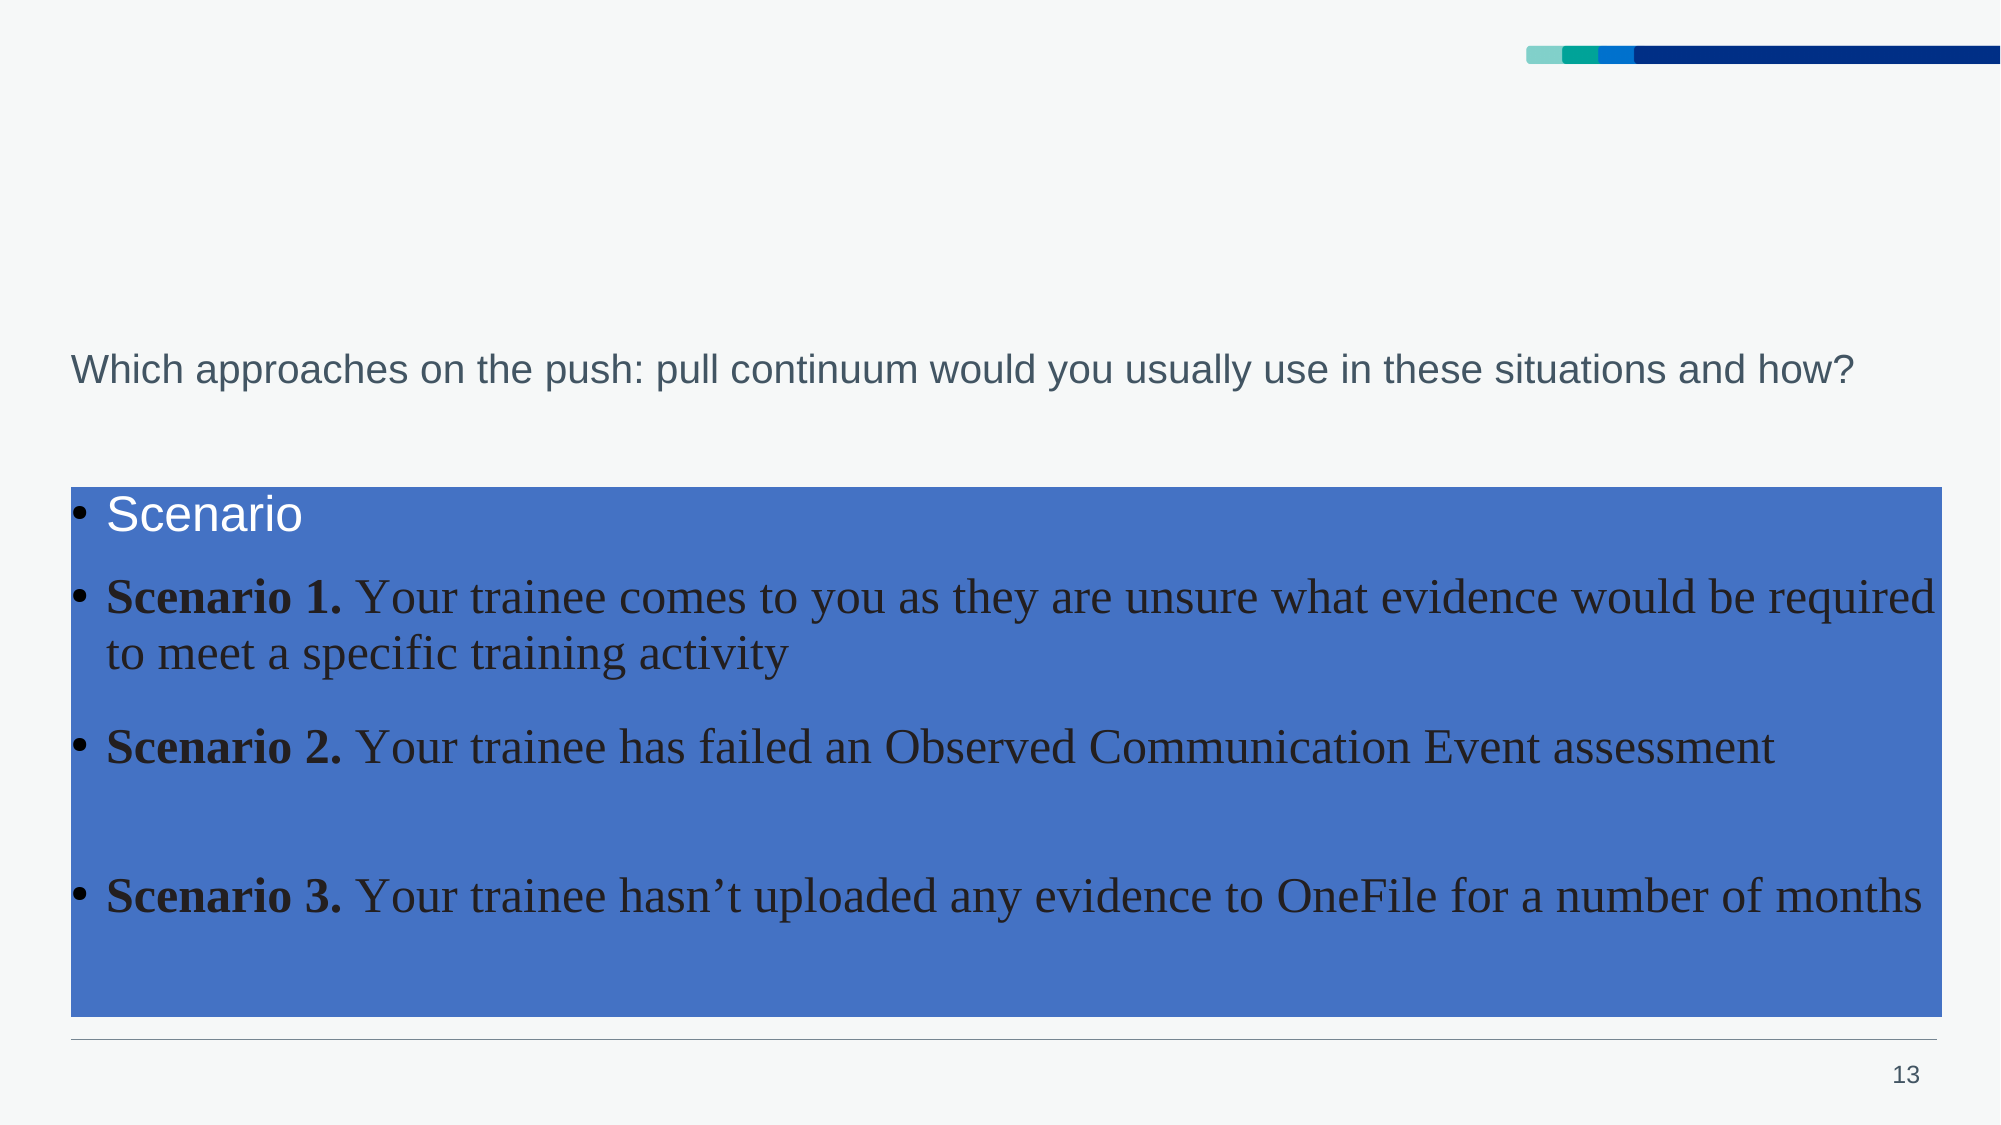

# Which approaches on the push: pull continuum would you usually use in these situations and how?
Scenarios
| Scenario |
| --- |
| Scenario 1. Your trainee comes to you as they are unsure what evidence would be required to meet a specific training activity |
| Scenario 2. Your trainee has failed an Observed Communication Event assessment |
| Scenario 3. Your trainee hasn’t uploaded any evidence to OneFile for a number of months |